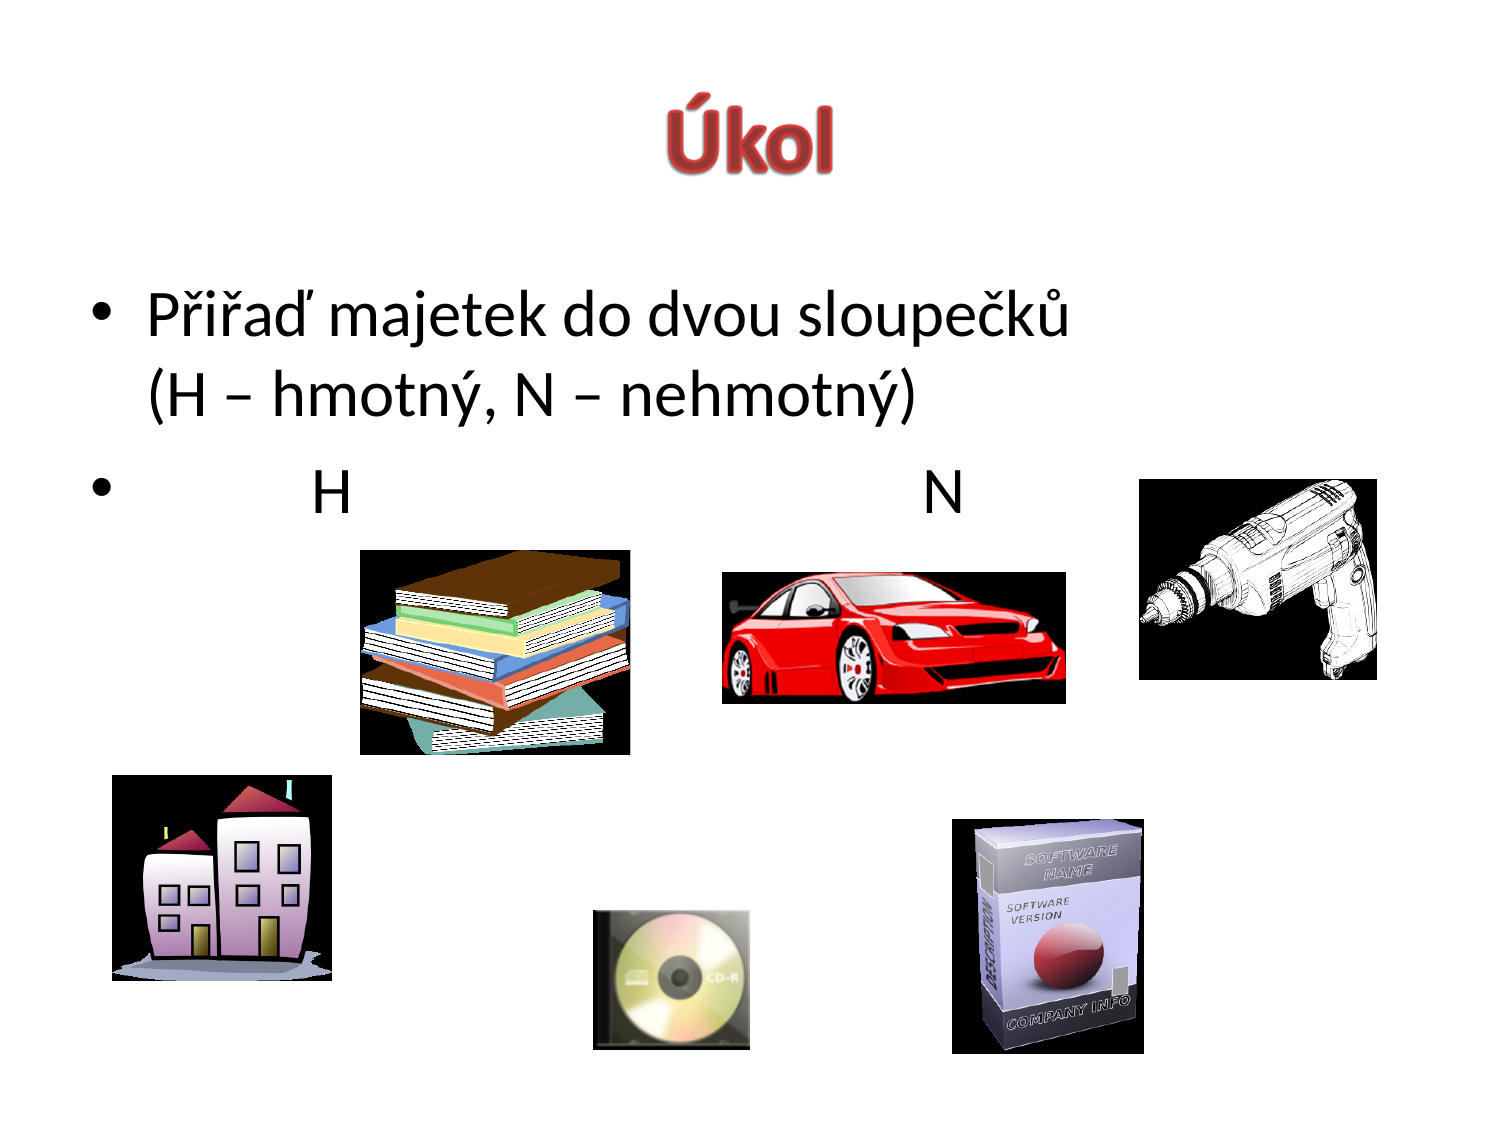

# Přiřaď majetek do dvou sloupečků (H – hmotný, N – nehmotný)
 H N